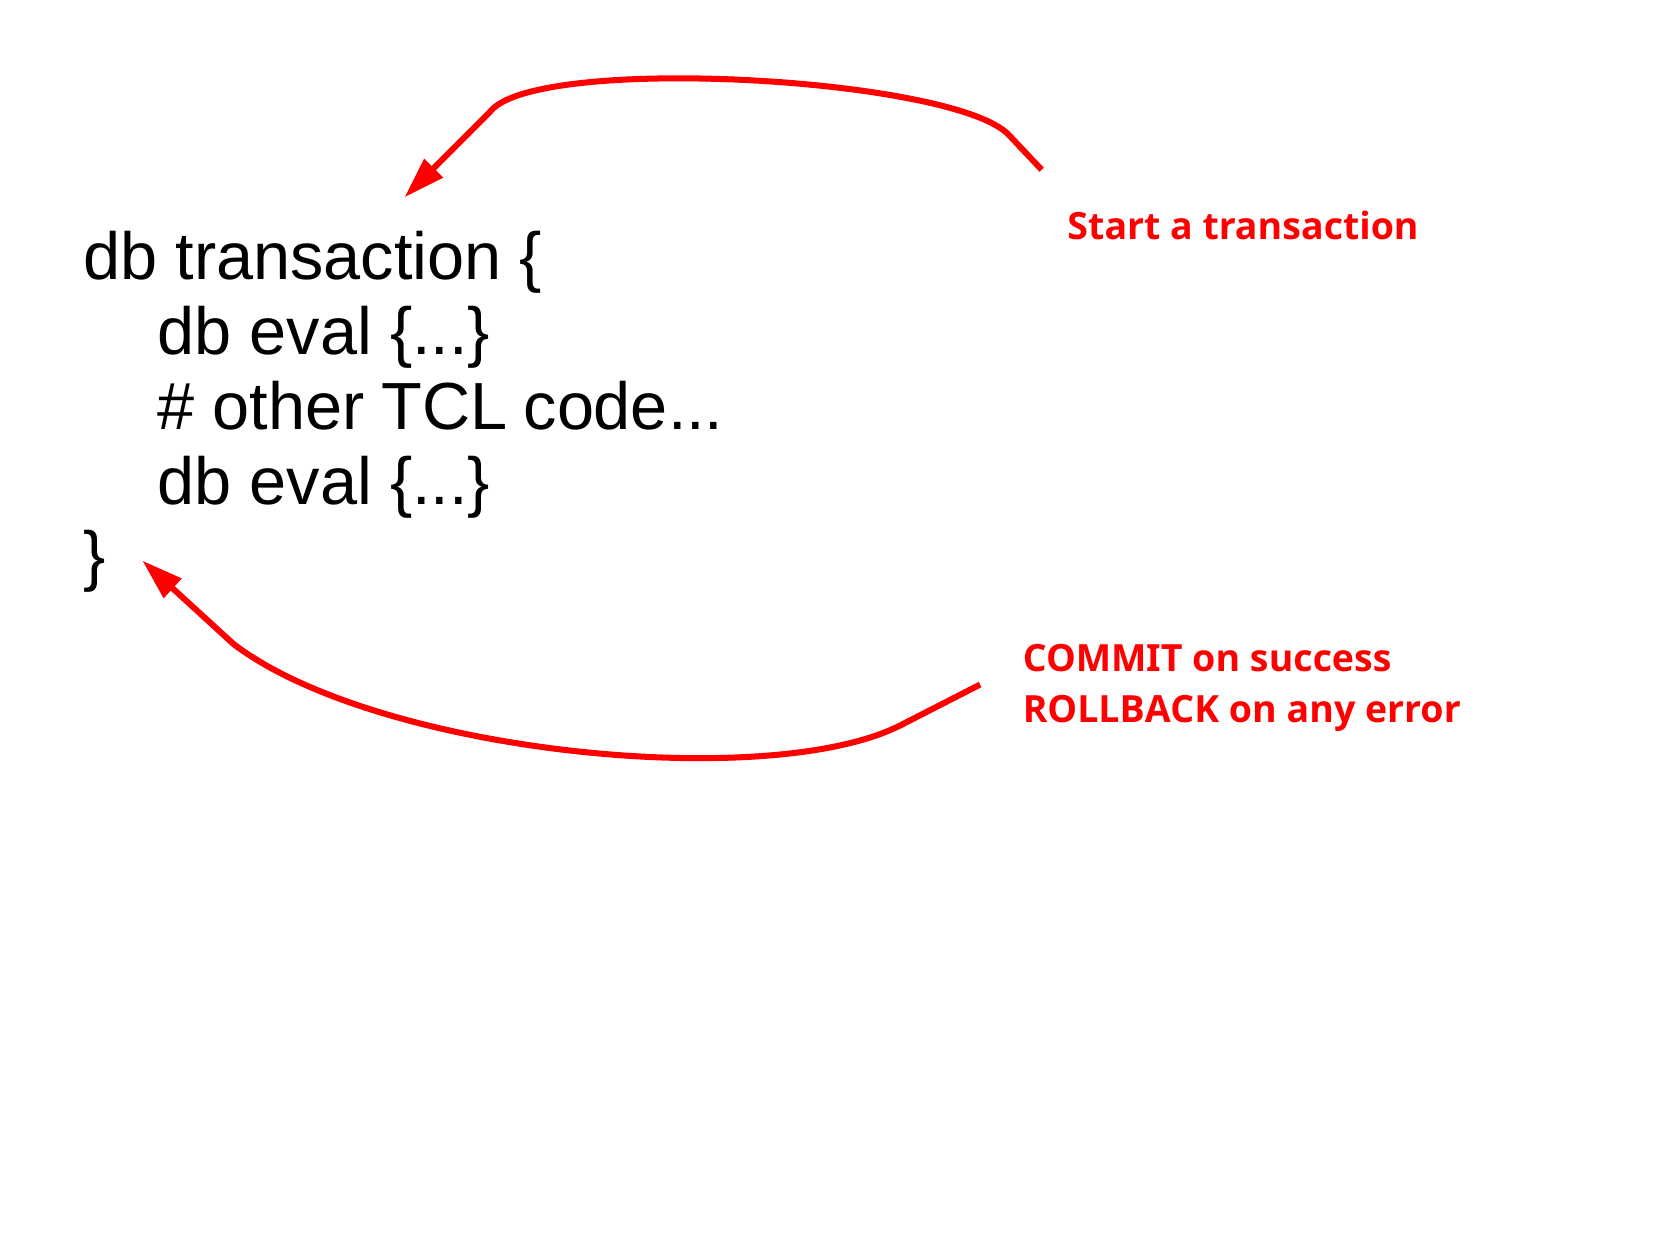

Start a transaction
db transaction {
 db eval {...}
 # other TCL code...
 db eval {...}
}
COMMIT on success
ROLLBACK on any error